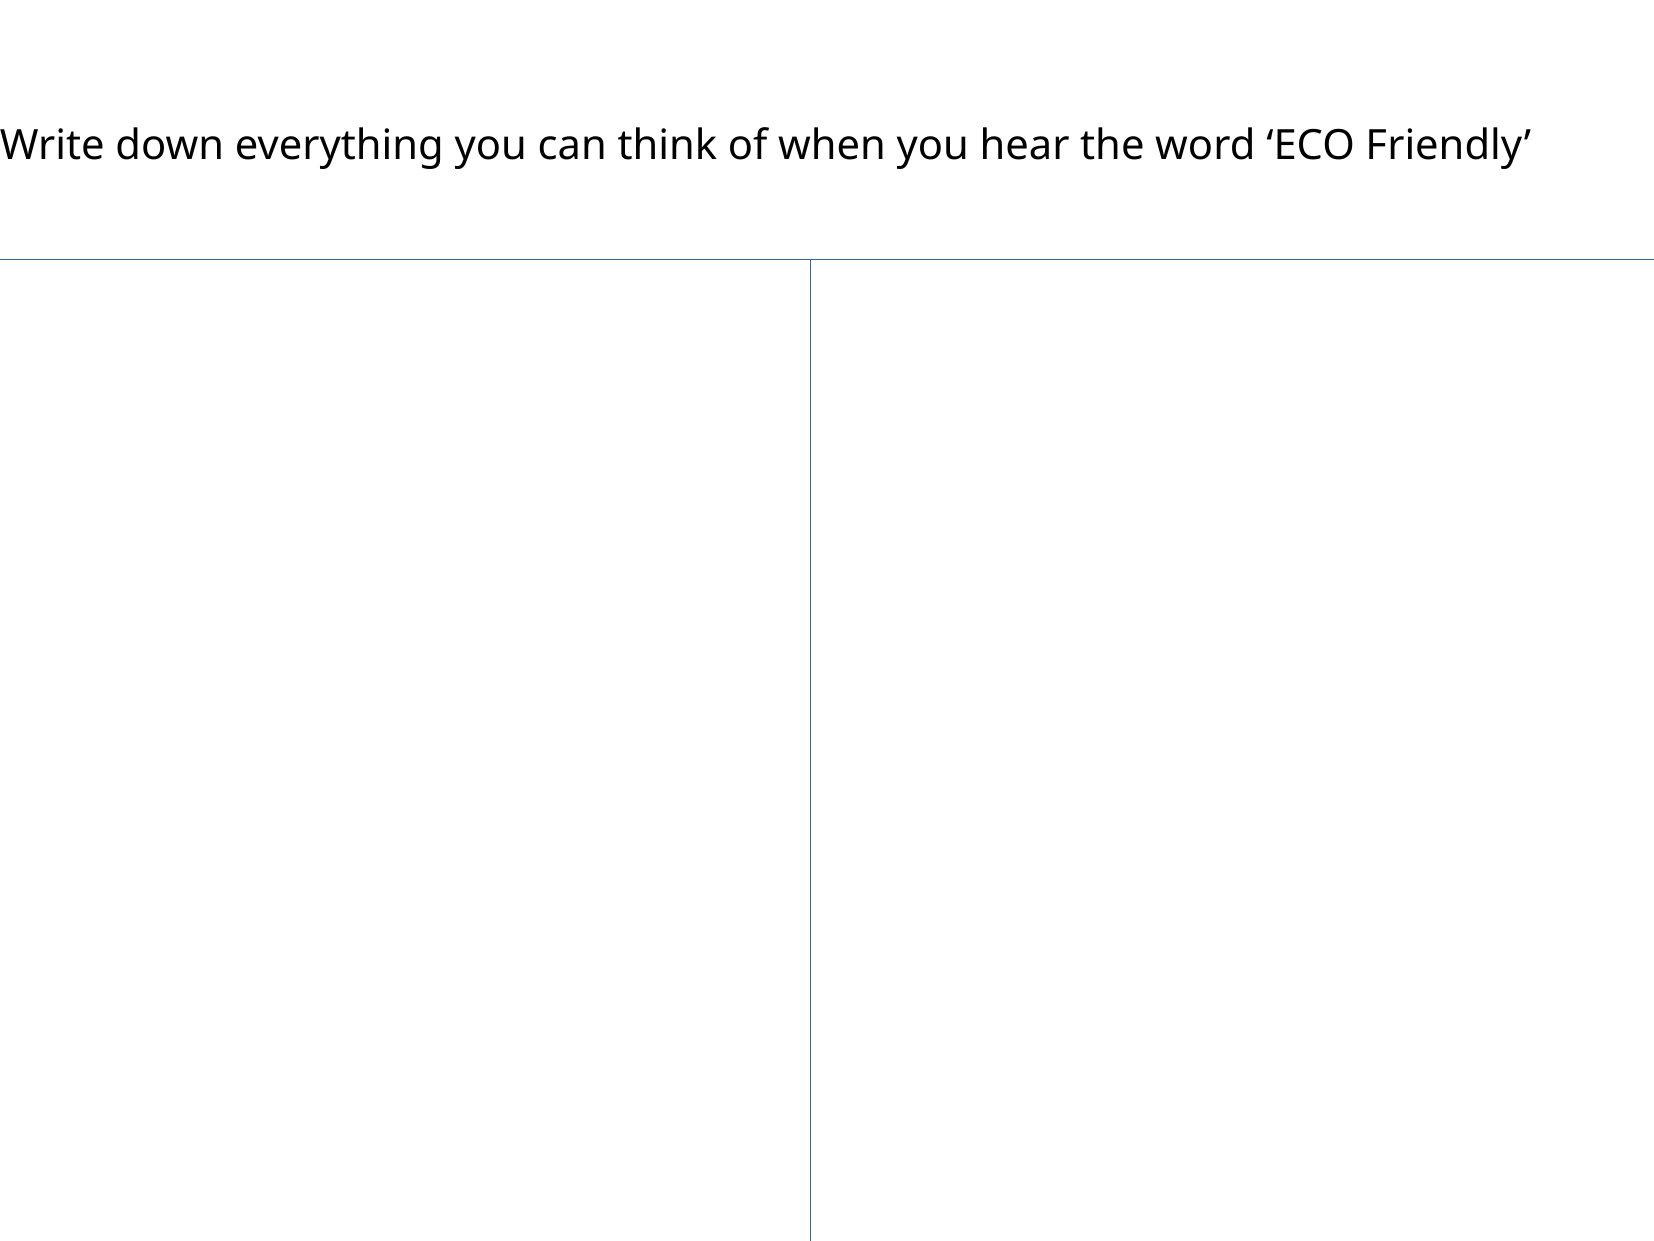

Write down everything you can think of when you hear the word ‘ECO Friendly’